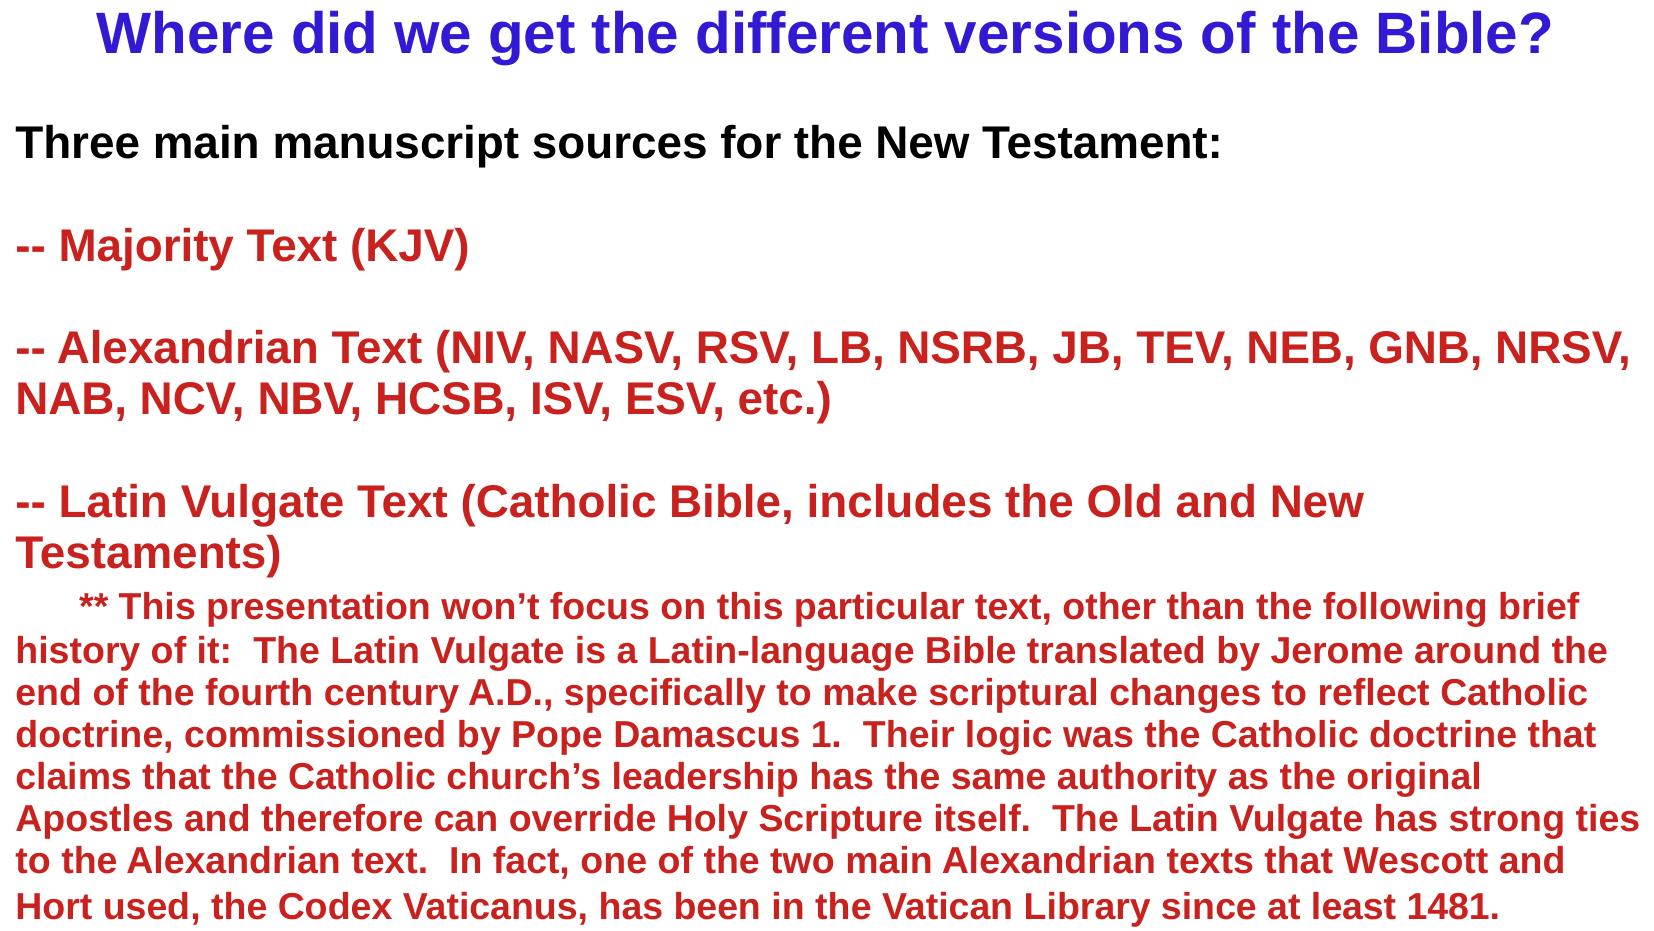

# Where did we get the different versions of the Bible? Three main manuscript sources for the New Testament: -- Majority Text (KJV) -- Alexandrian Text (NIV, NASV, RSV, LB, NSRB, JB, TEV, NEB, GNB, NRSV, NAB, NCV, NBV, HCSB, ISV, ESV, etc.) -- Latin Vulgate Text (Catholic Bible, includes the Old and New Testaments) ** This presentation won’t focus on this particular text, other than the following brief history of it: The Latin Vulgate is a Latin-language Bible translated by Jerome around the end of the fourth century A.D., specifically to make scriptural changes to reflect Catholic doctrine, commissioned by Pope Damascus 1. Their logic was the Catholic doctrine that claims that the Catholic church’s leadership has the same authority as the original Apostles and therefore can override Holy Scripture itself. The Latin Vulgate has strong ties to the Alexandrian text. In fact, one of the two main Alexandrian texts that Wescott and Hort used, the Codex Vaticanus, has been in the Vatican Library since at least 1481.